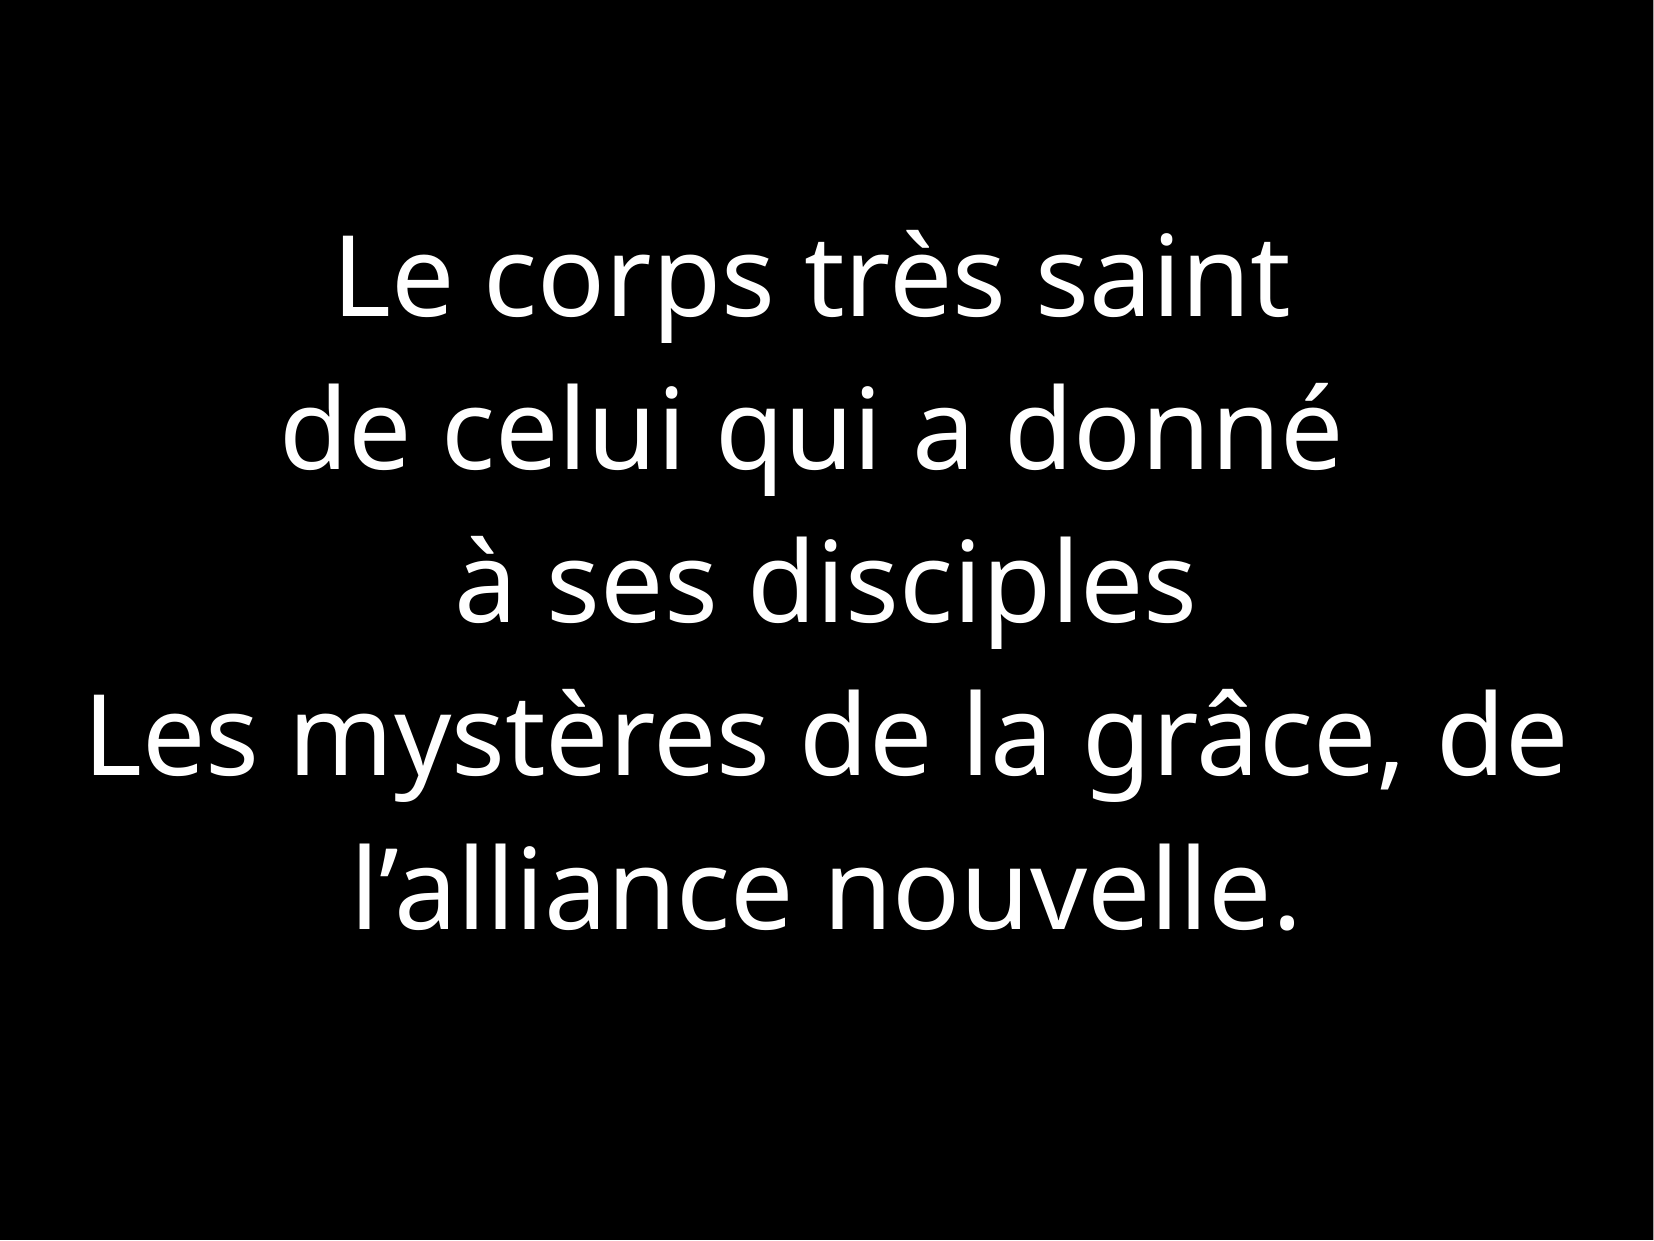

# Le corps très saint
de celui qui a donné
à ses disciples
Les mystères de la grâce, de l’alliance nouvelle.